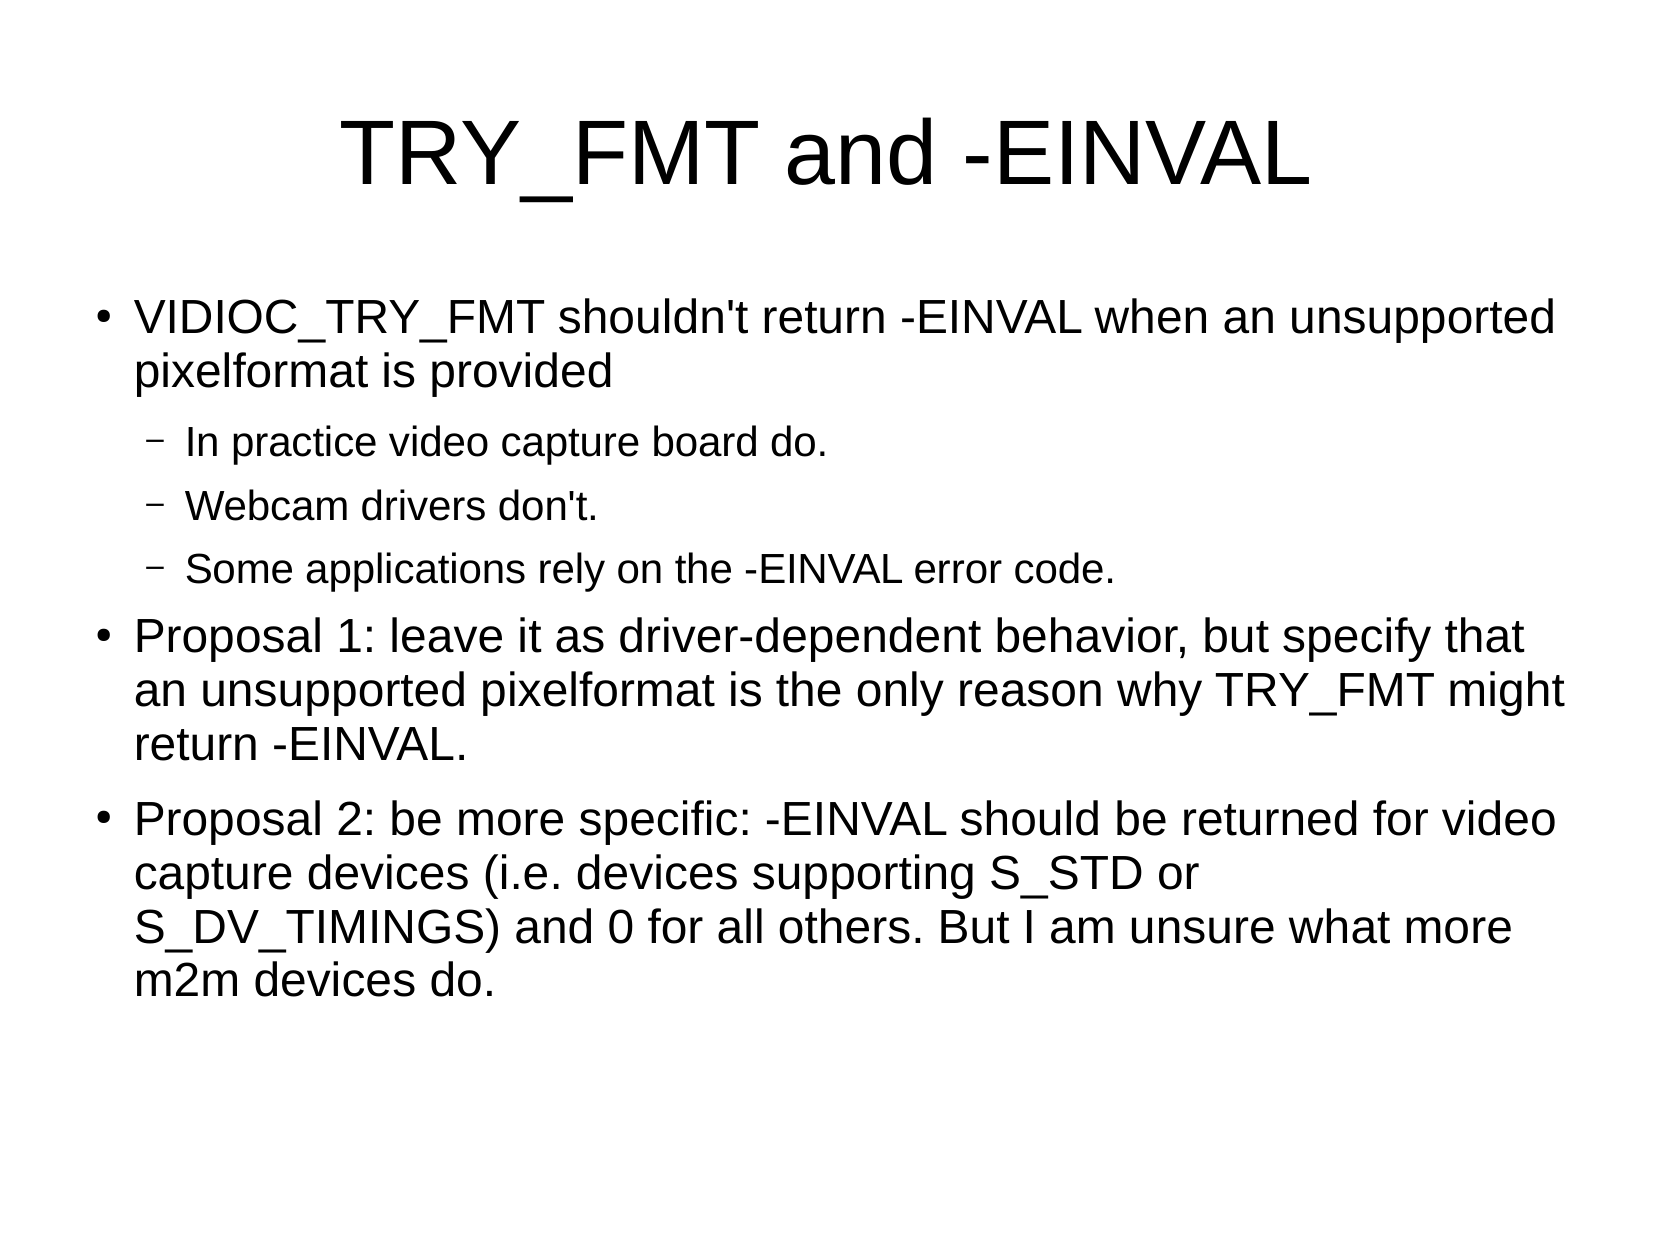

# TRY_FMT and -EINVAL
VIDIOC_TRY_FMT shouldn't return -EINVAL when an unsupported pixelformat is provided
In practice video capture board do.
Webcam drivers don't.
Some applications rely on the -EINVAL error code.
Proposal 1: leave it as driver-dependent behavior, but specify that an unsupported pixelformat is the only reason why TRY_FMT might return -EINVAL.
Proposal 2: be more specific: -EINVAL should be returned for video capture devices (i.e. devices supporting S_STD or S_DV_TIMINGS) and 0 for all others. But I am unsure what more m2m devices do.